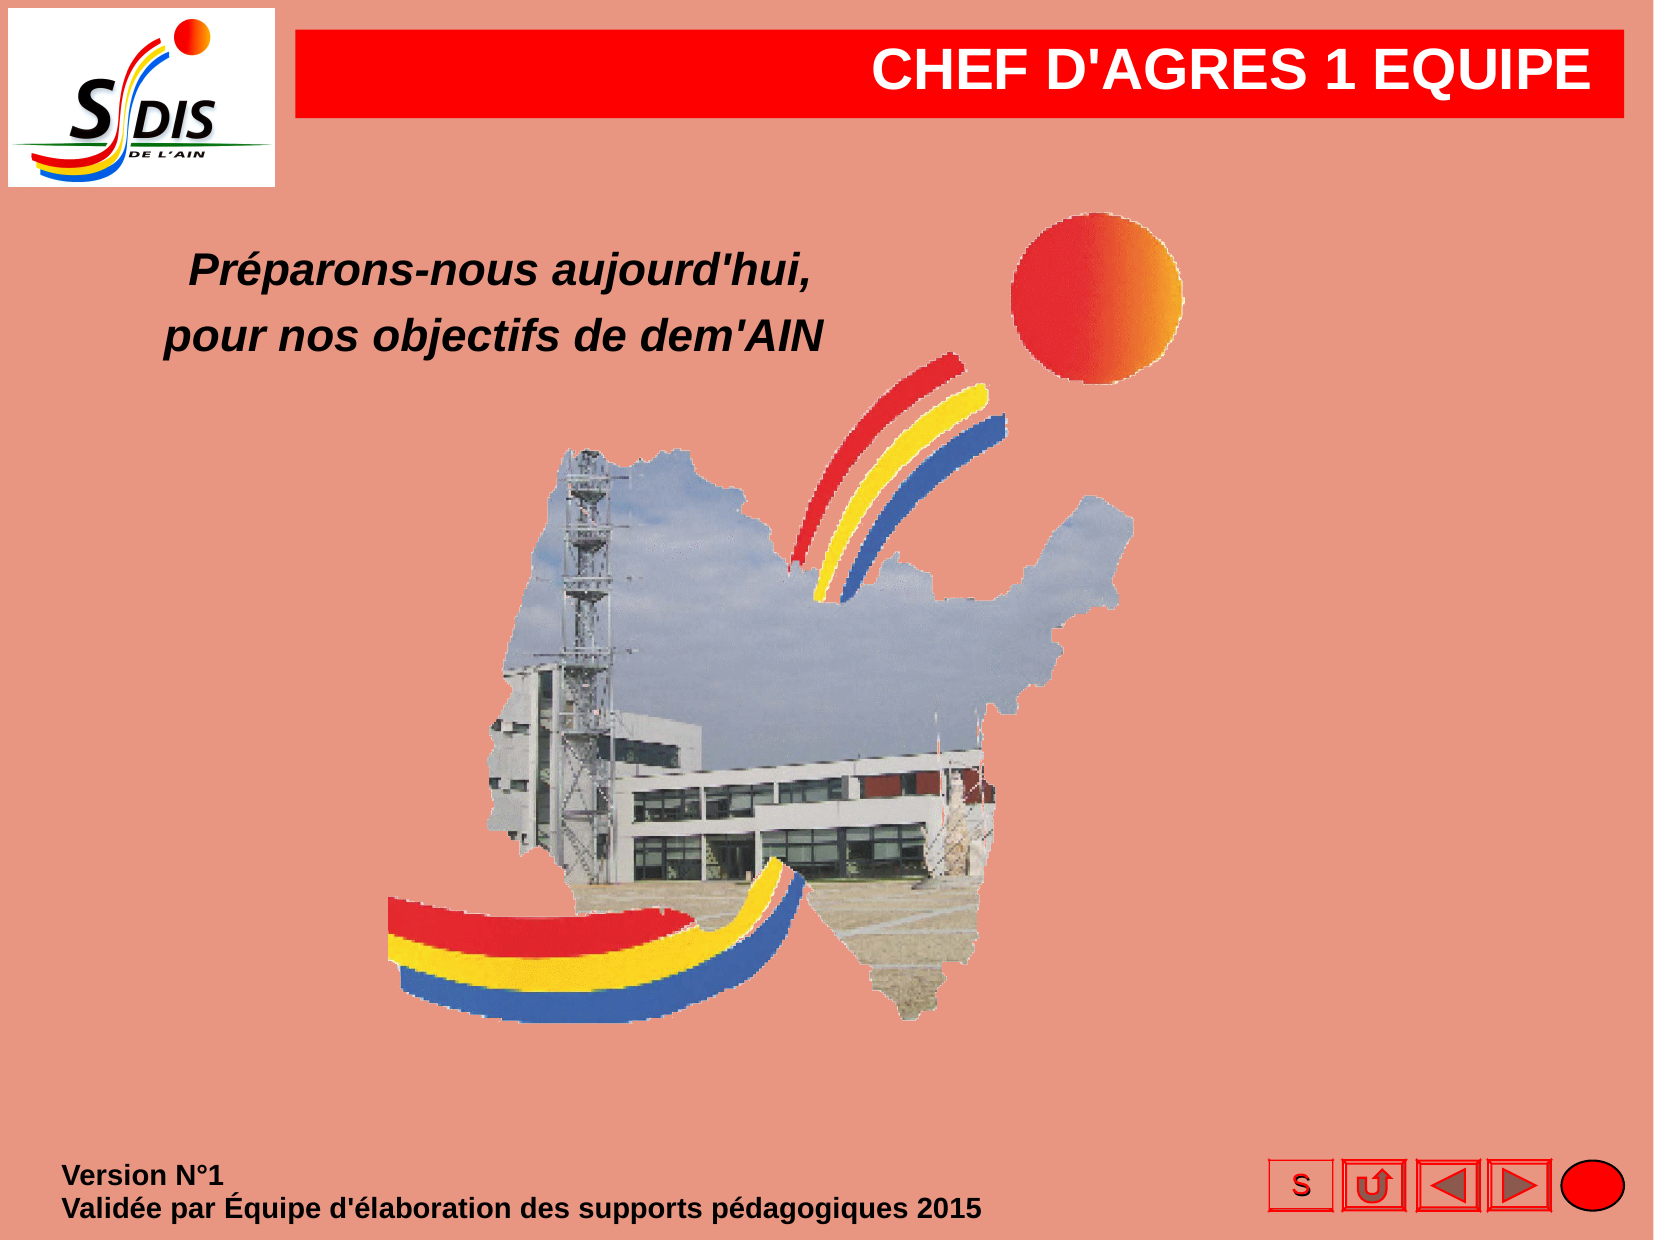

CHEF D'AGRES 1 EQUIPE
# Préparons-nous aujourd'hui,
pour nos objectifs de dem'AIN
Version N°1
Validée par Équipe d'élaboration des supports pédagogiques 2015